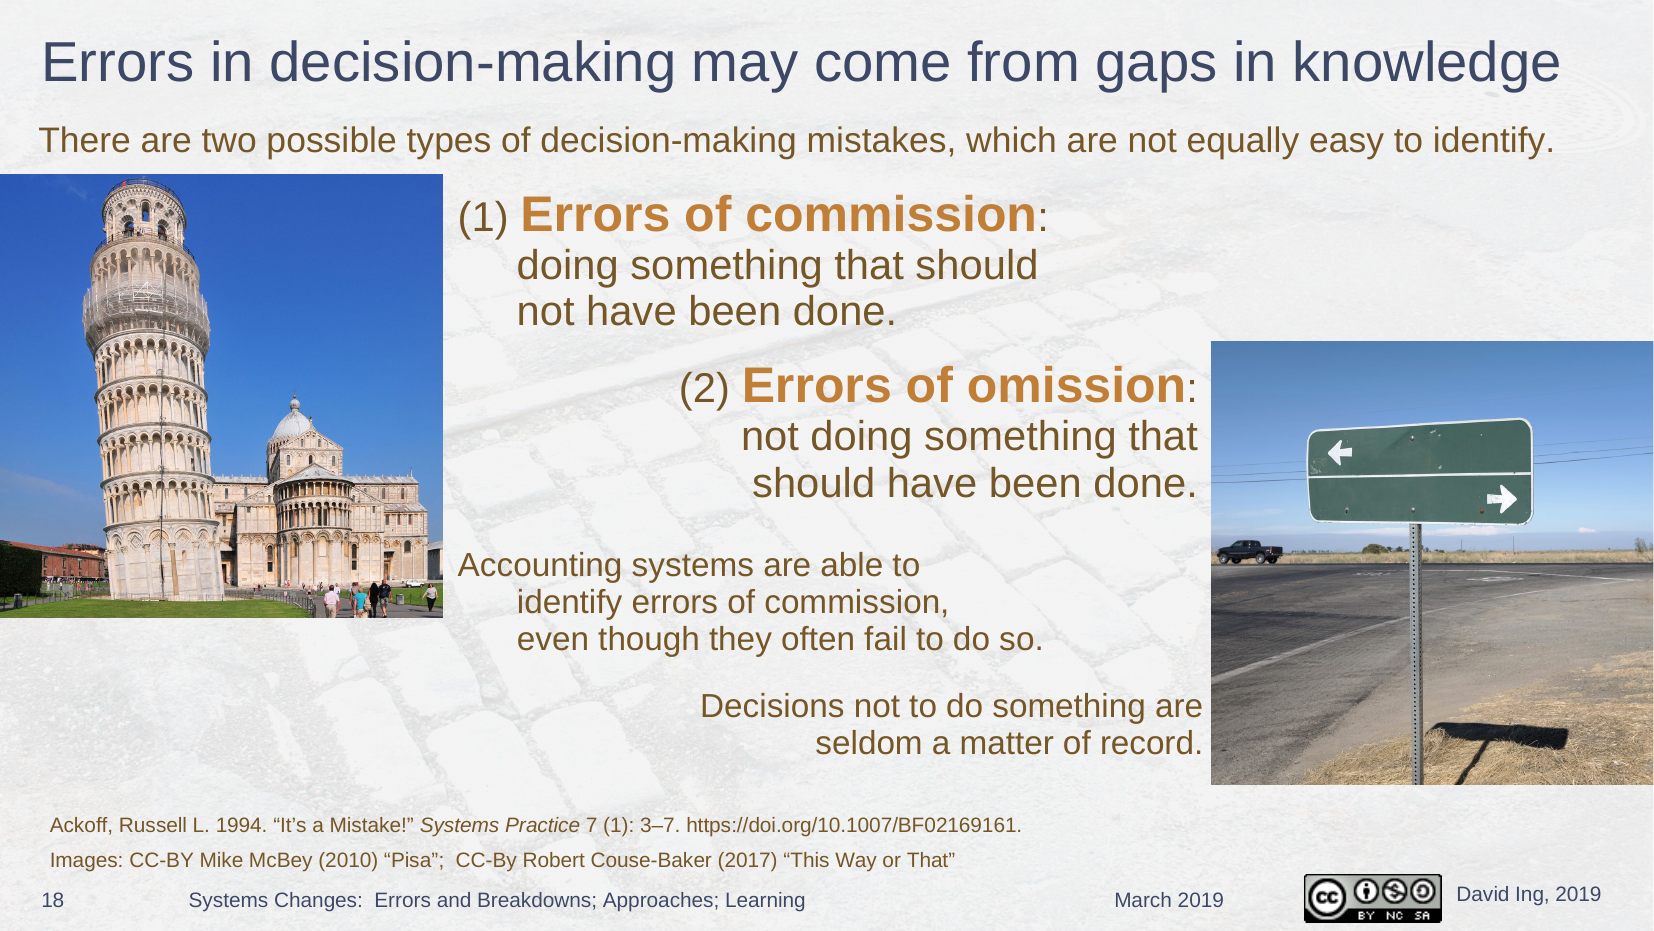

# Errors in decision-making may come from gaps in knowledge
There are two possible types of decision-making mistakes, which are not equally easy to identify.
(1) Errors of commission:
doing something that should not have been done.
(2) Errors of omission:
not doing something that should have been done.
Accounting systems are able to
identify errors of commission,
even though they often fail to do so.
Decisions not to do something are seldom a matter of record.
Ackoff, Russell L. 1994. “It’s a Mistake!” Systems Practice 7 (1): 3–7. https://doi.org/10.1007/BF02169161.
Images: CC-BY Mike McBey (2010) “Pisa”; CC-By Robert Couse-Baker (2017) “This Way or That”
Systems Changes: Errors and Breakdowns; Approaches; Learning
March 2019